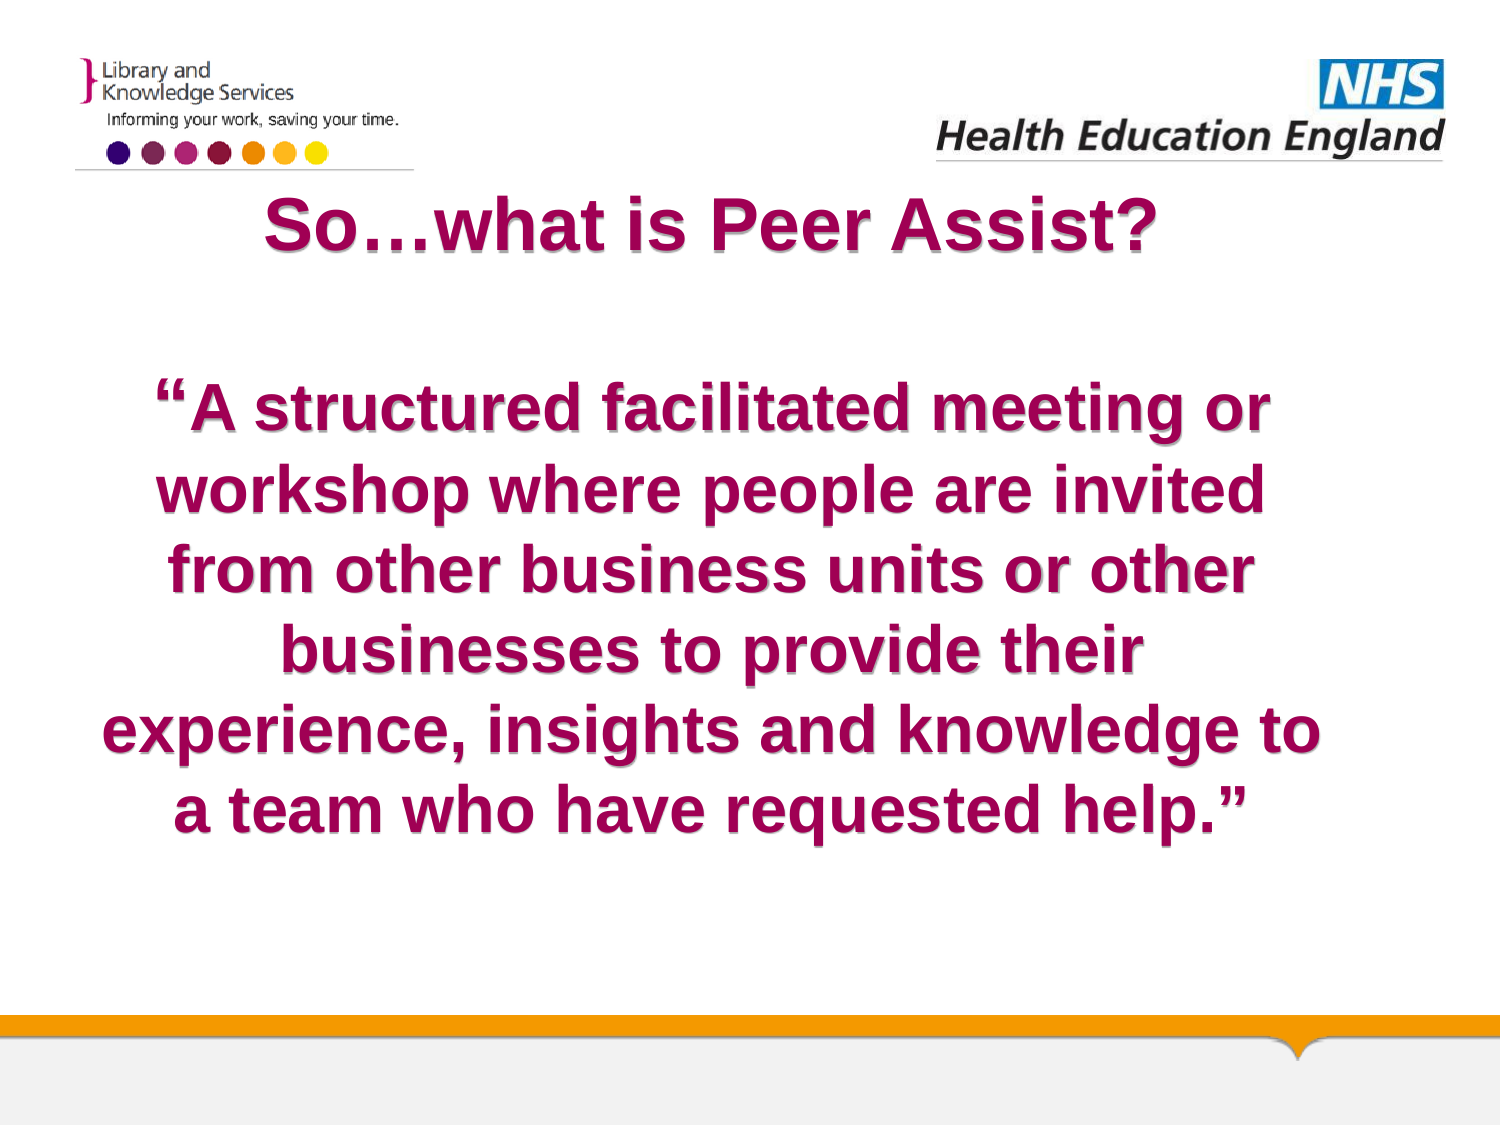

# So…what is Peer Assist? “A structured facilitated meeting or workshop where people are invited from other business units or other businesses to provide their experience, insights and knowledge to a team who have requested help.”